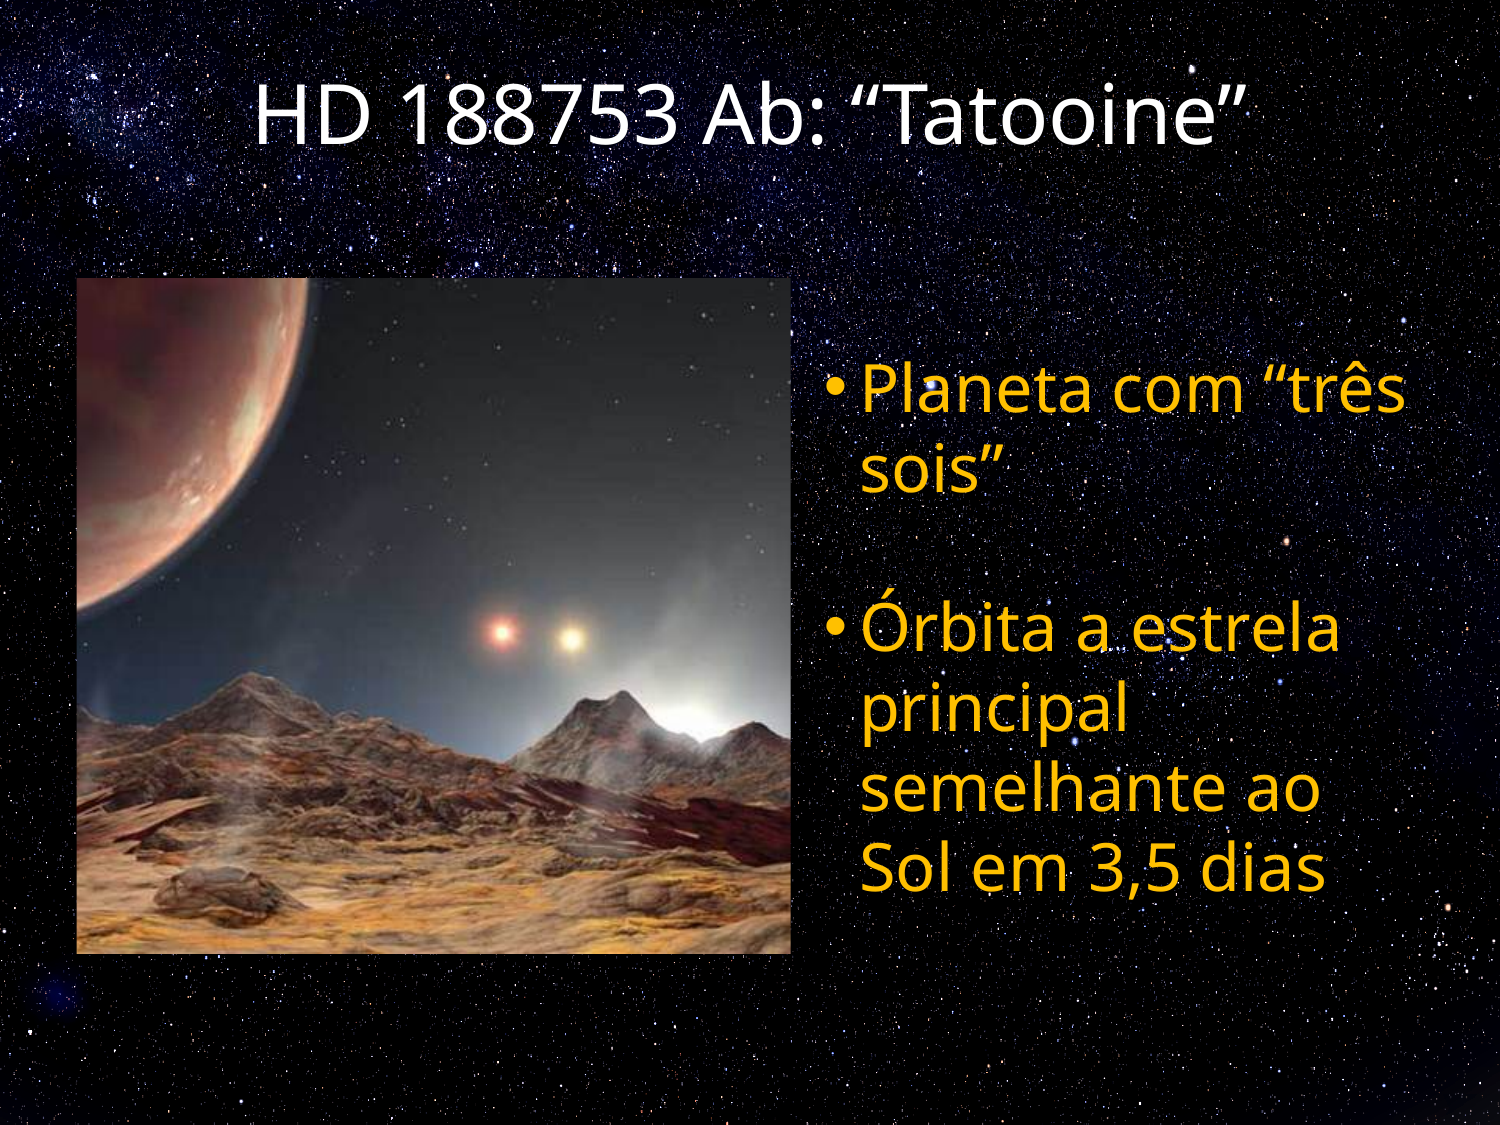

# HD 188753 Ab: “Tatooine”
Planeta com “três sois”
Órbita a estrela principal semelhante ao Sol em 3,5 dias
Cauda de poeira